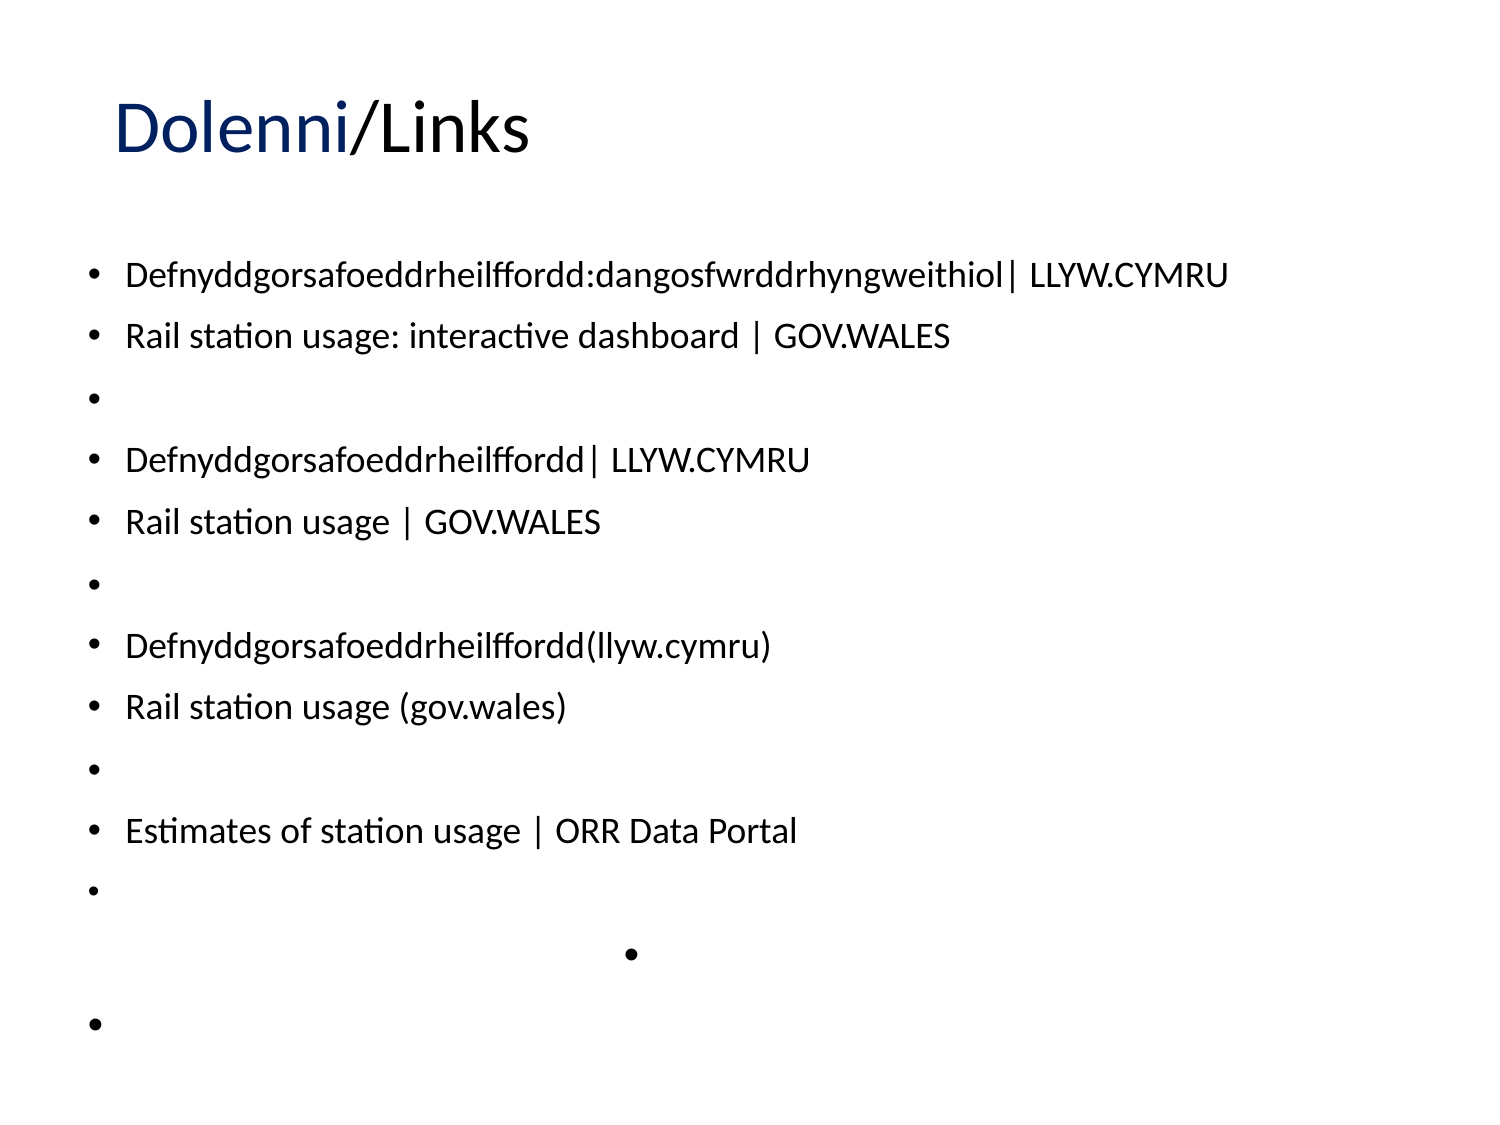

Dolenni/Links
Defnyddgorsafoeddrheilffordd:dangosfwrddrhyngweithiol| LLYW.CYMRU
Rail station usage: interactive dashboard | GOV.WALES
Defnyddgorsafoeddrheilffordd| LLYW.CYMRU
Rail station usage | GOV.WALES
Defnyddgorsafoeddrheilffordd(llyw.cymru)
Rail station usage (gov.wales)
Estimates of station usage | ORR Data Portal